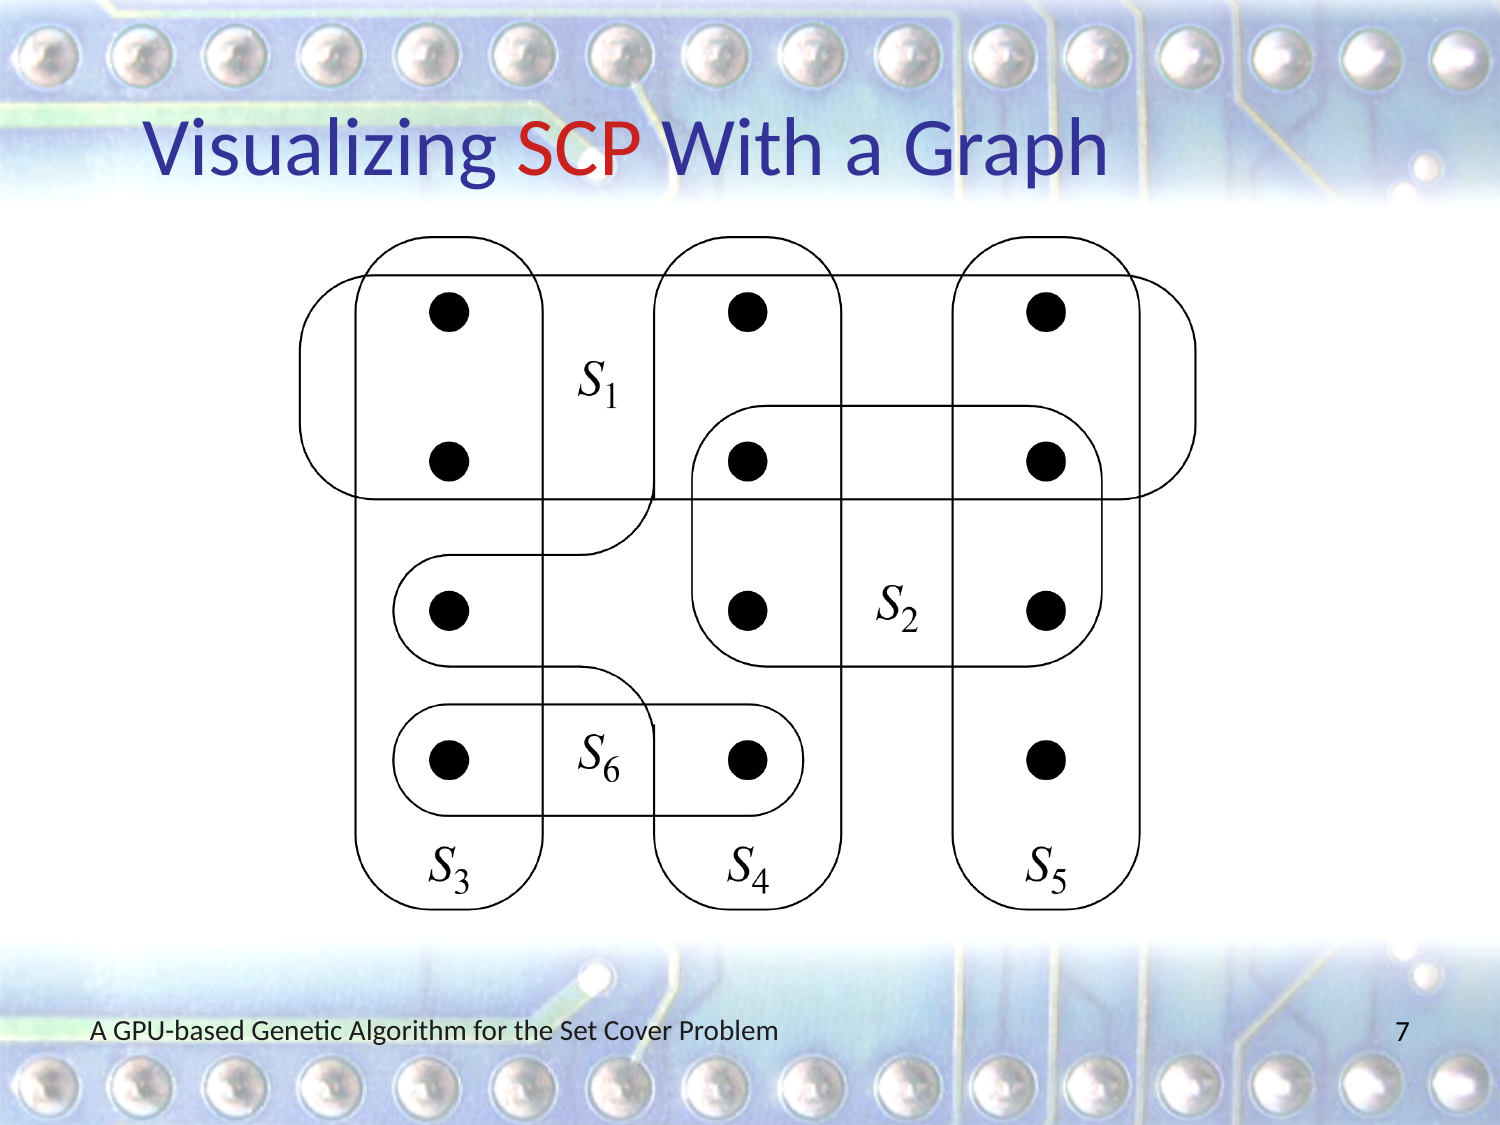

# Visualizing SCP With a Graph
A GPU-based Genetic Algorithm for the Set Cover Problem
7